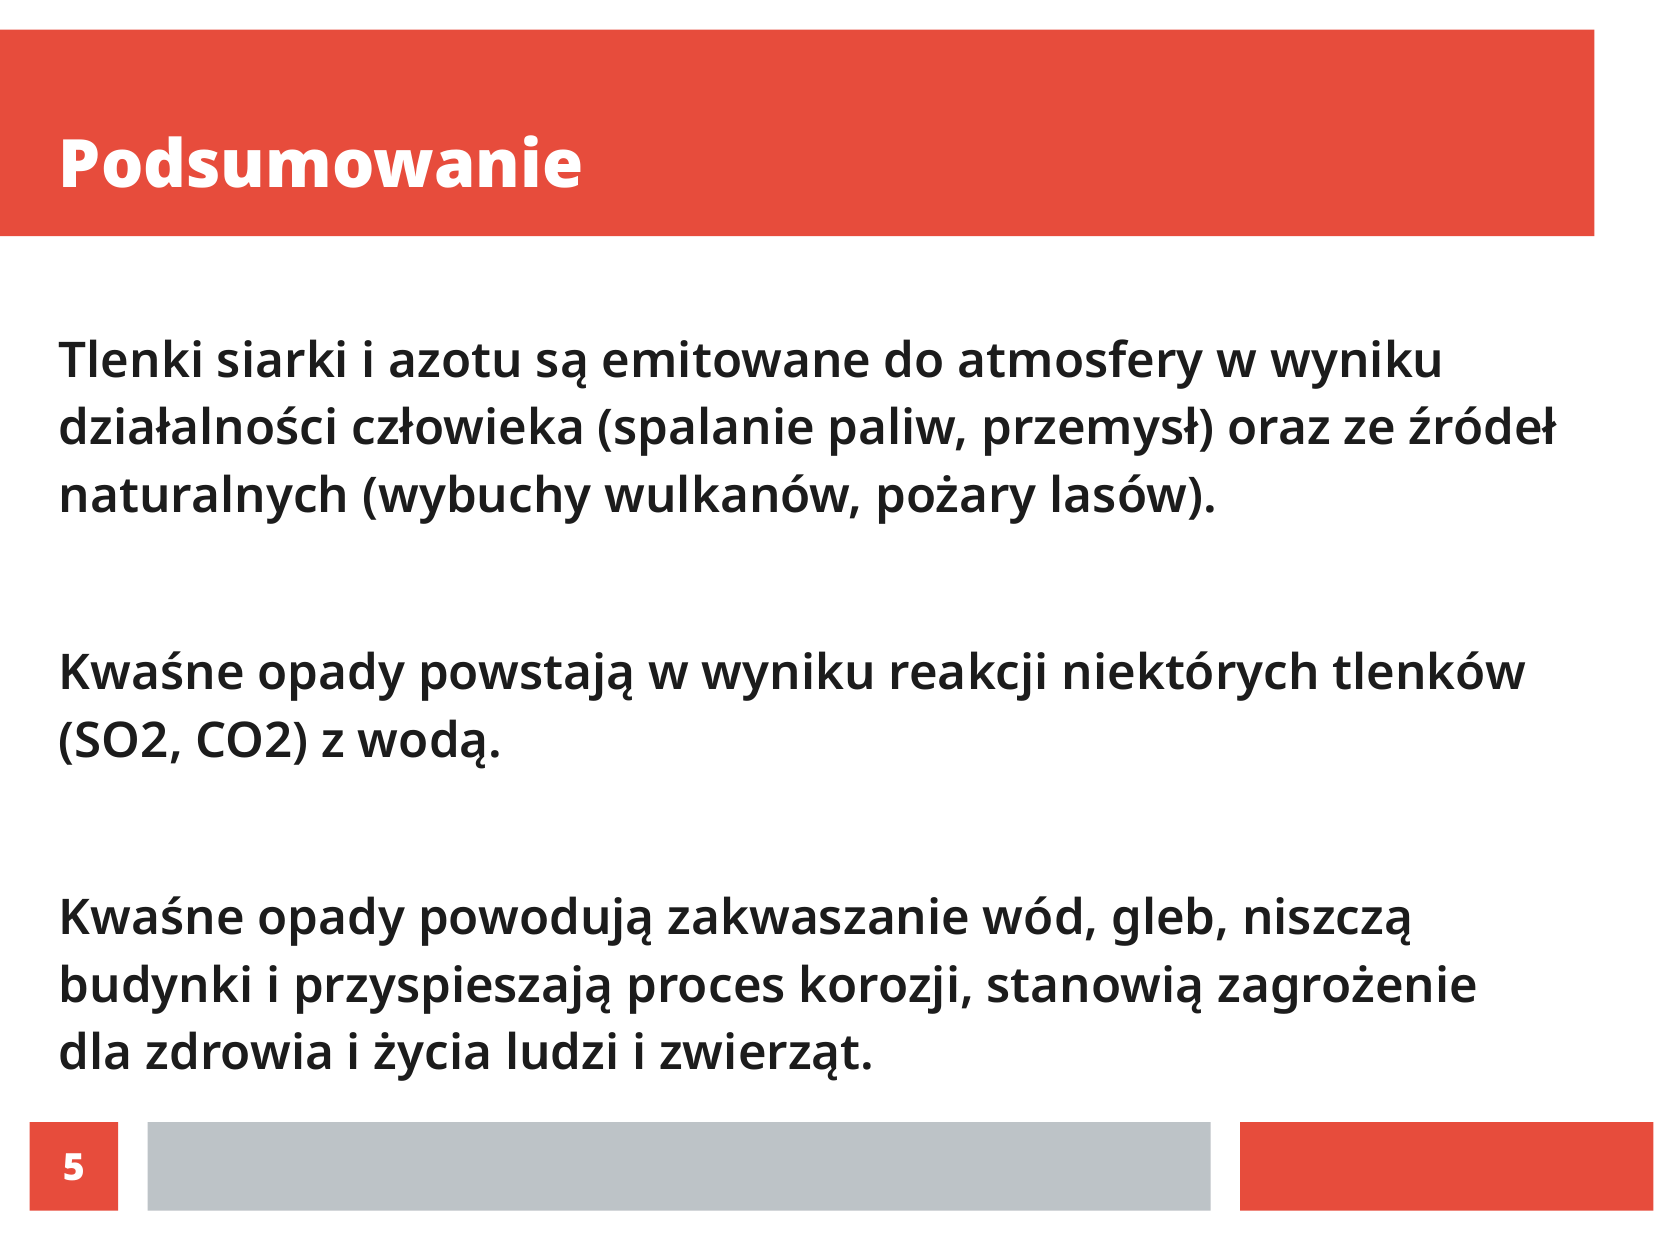

# Podsumowanie
Tlenki siarki i azotu są emitowane do atmosfery w wyniku działalności człowieka (spalanie paliw, przemysł) oraz ze źródeł naturalnych (wybuchy wulkanów, pożary lasów).
Kwaśne opady powstają w wyniku reakcji niektórych tlenków (SO2, CO2) z wodą.
Kwaśne opady powodują zakwaszanie wód, gleb, niszczą budynki i przyspieszają proces korozji, stanowią zagrożenie dla zdrowia i życia ludzi i zwierząt.
5